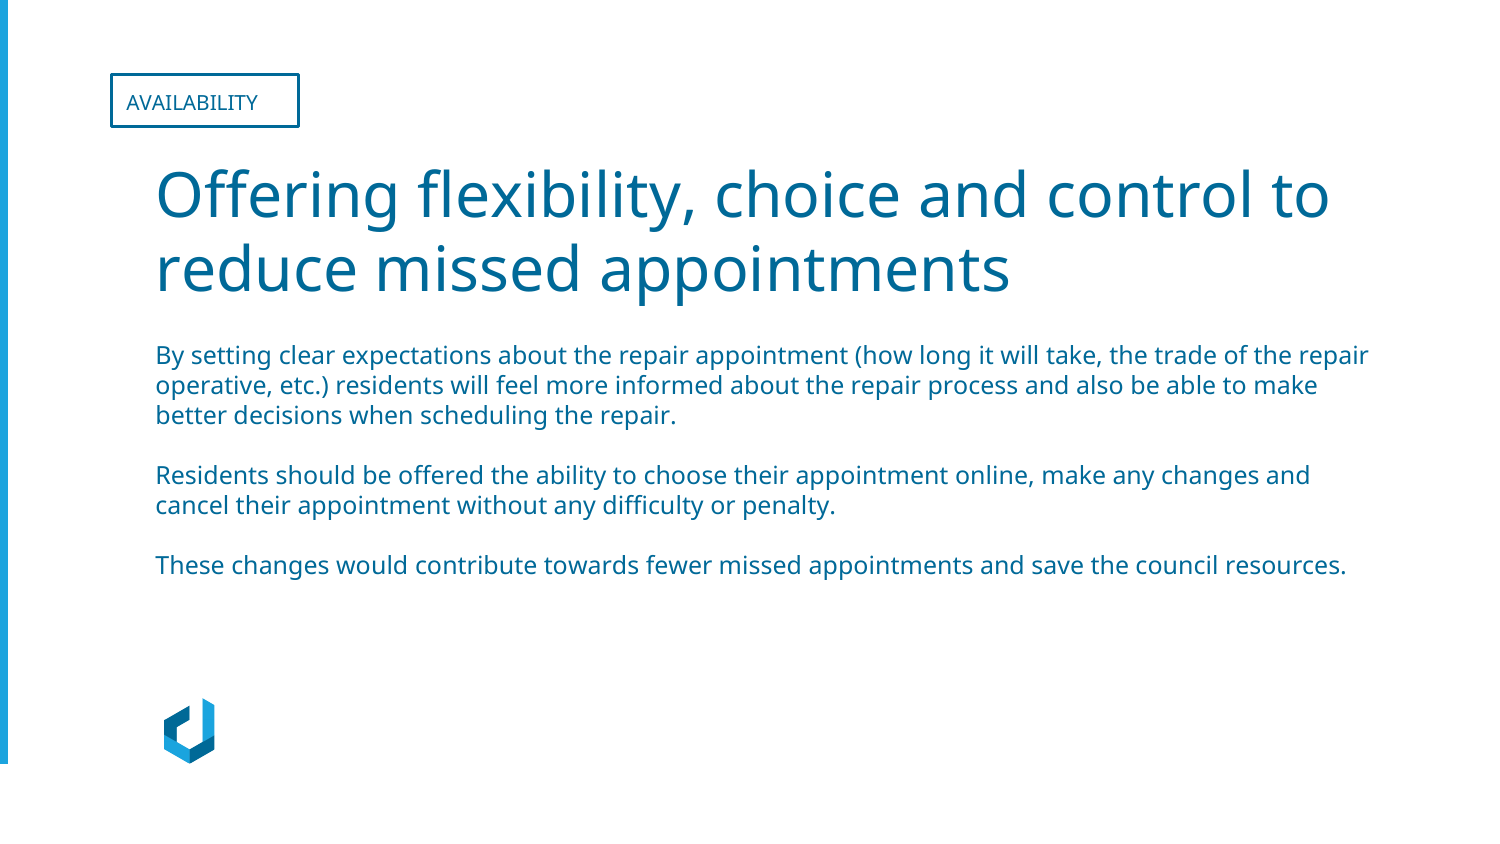

AVAILABILITY
# Offering flexibility, choice and control to reduce missed appointments
By setting clear expectations about the repair appointment (how long it will take, the trade of the repair operative, etc.) residents will feel more informed about the repair process and also be able to make better decisions when scheduling the repair.
Residents should be offered the ability to choose their appointment online, make any changes and cancel their appointment without any difficulty or penalty.
These changes would contribute towards fewer missed appointments and save the council resources.